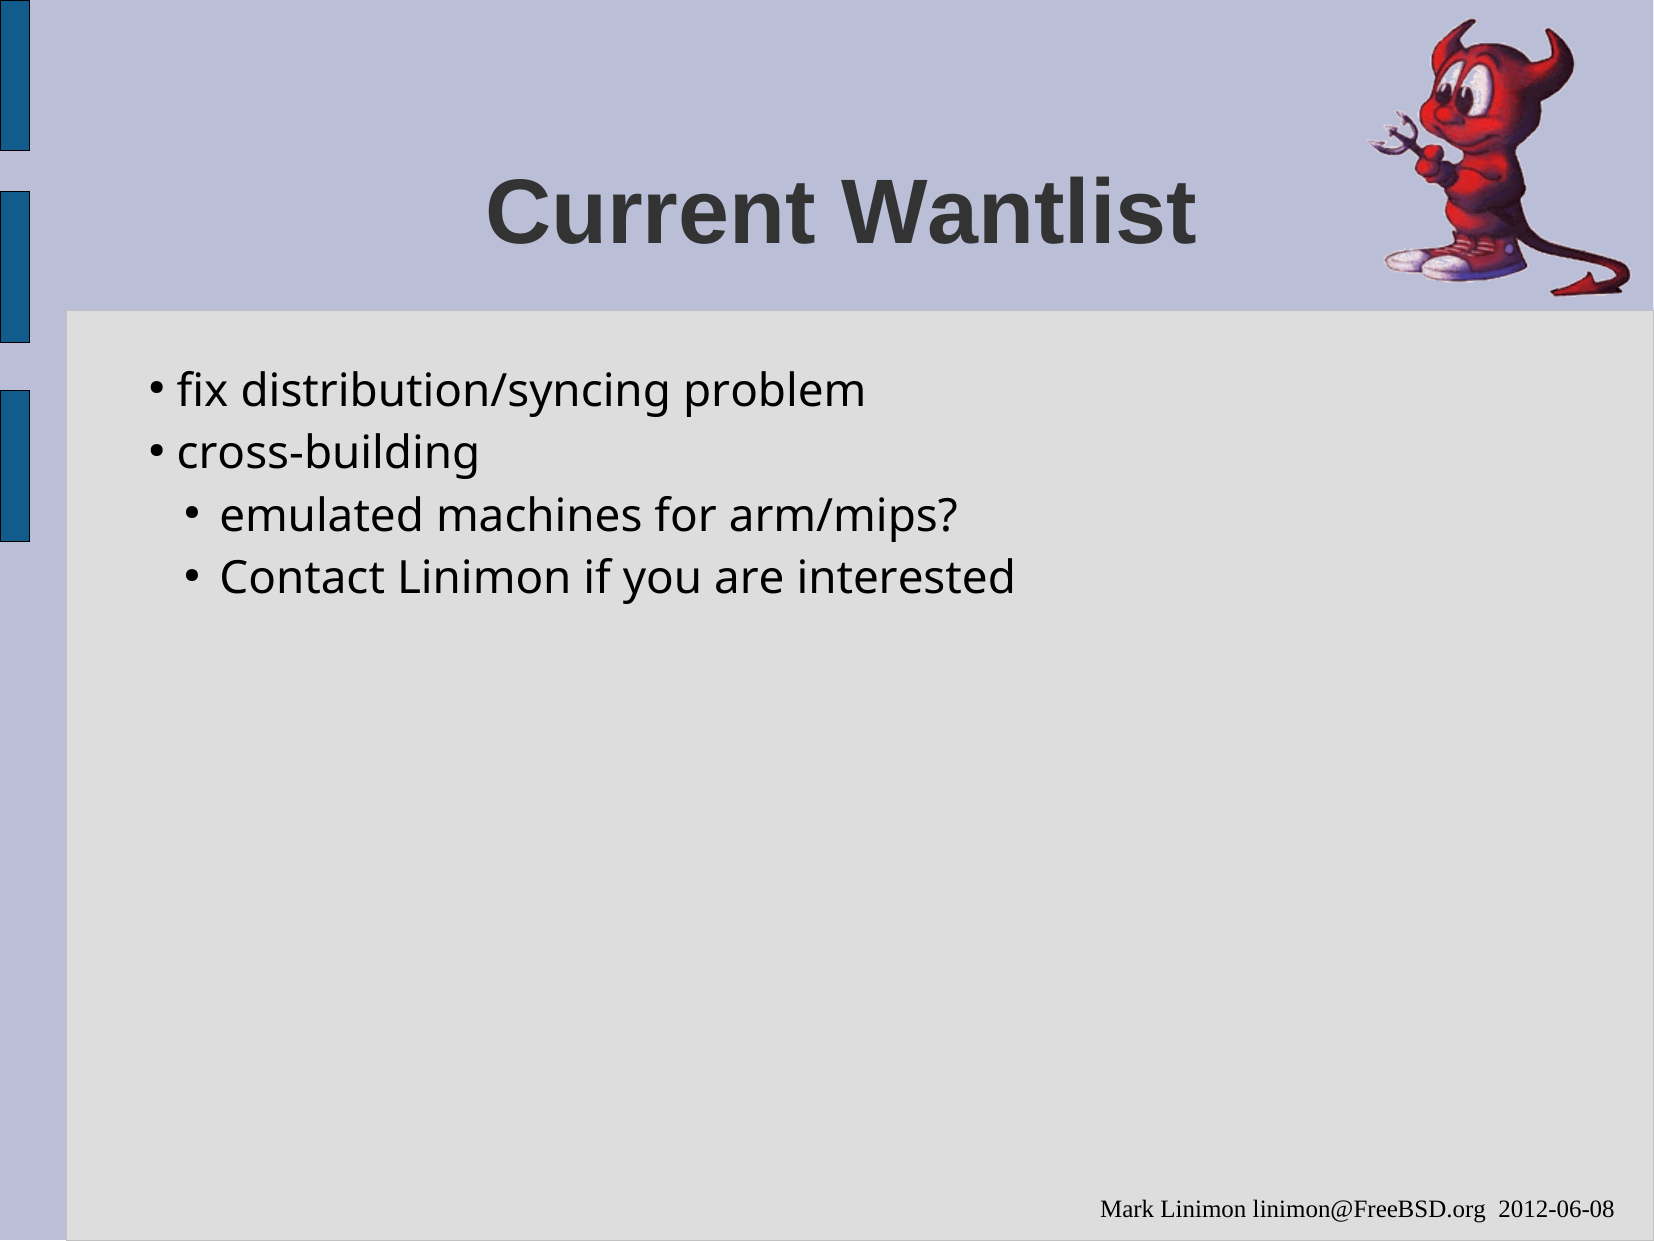

# Current Wantlist
 fix distribution/syncing problem
 cross-building
emulated machines for arm/mips?
Contact Linimon if you are interested
Mark Linimon linimon@FreeBSD.org 2012-06-08